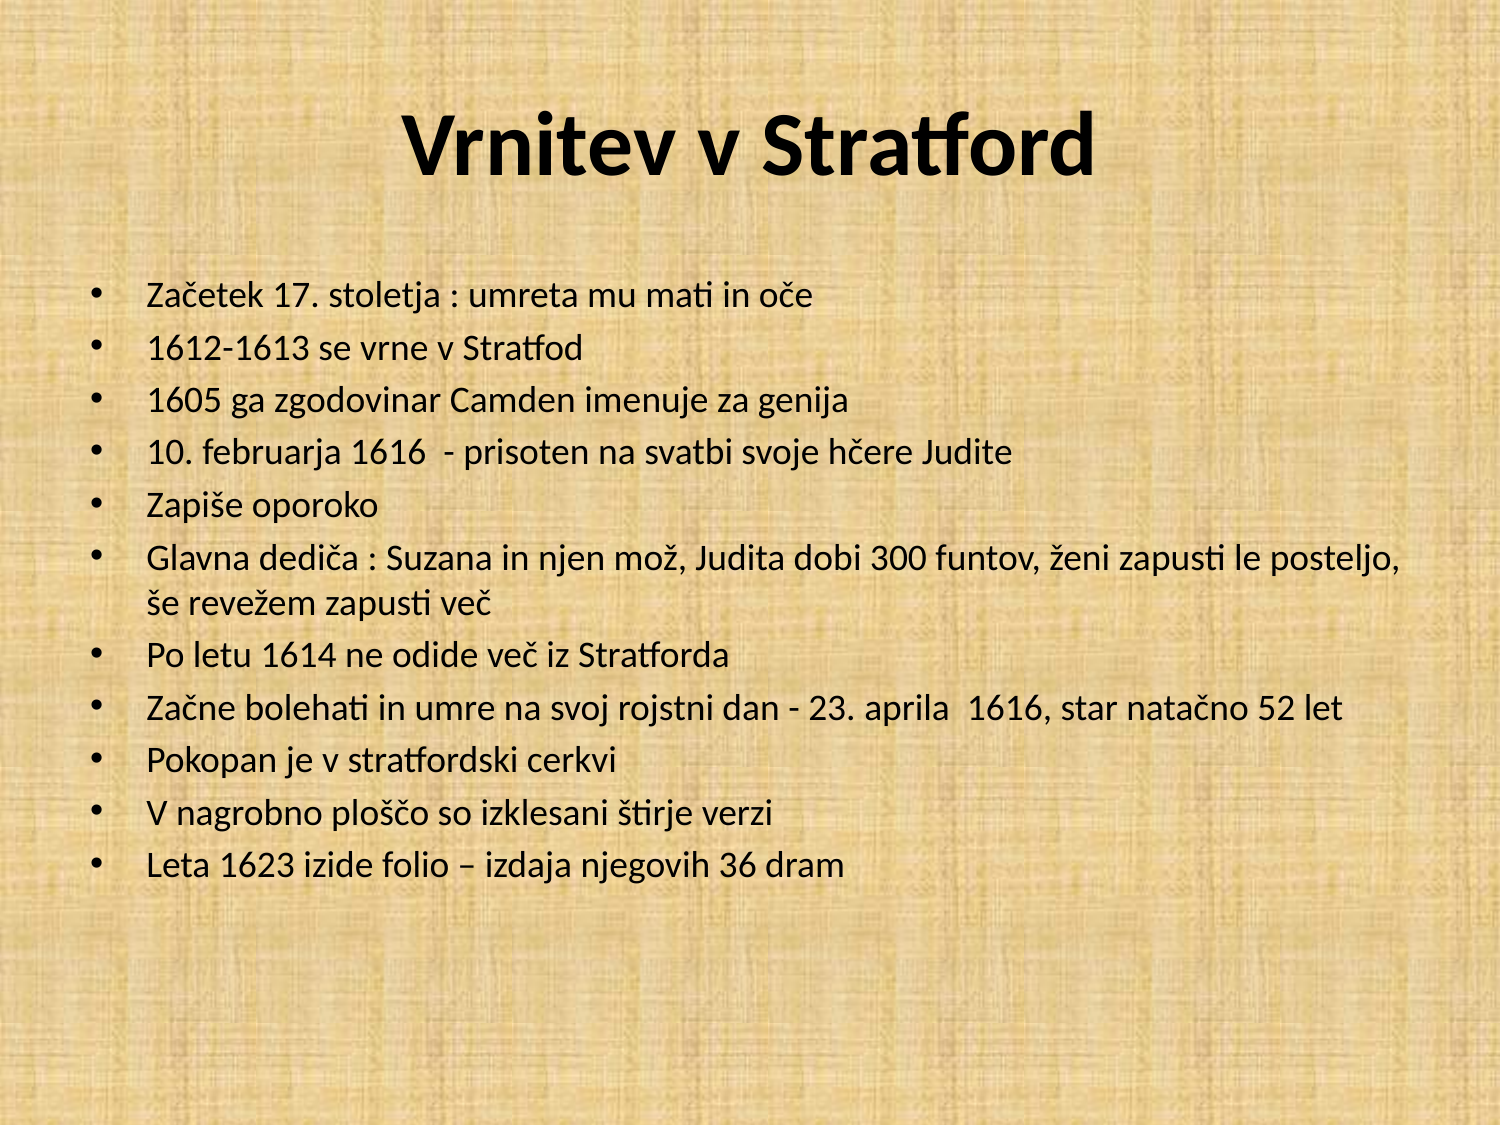

# Vrnitev v Stratford
Začetek 17. stoletja : umreta mu mati in oče
1612-1613 se vrne v Stratfod
1605 ga zgodovinar Camden imenuje za genija
10. februarja 1616 - prisoten na svatbi svoje hčere Judite
Zapiše oporoko
Glavna dediča : Suzana in njen mož, Judita dobi 300 funtov, ženi zapusti le posteljo, še revežem zapusti več
Po letu 1614 ne odide več iz Stratforda
Začne bolehati in umre na svoj rojstni dan - 23. aprila 1616, star natačno 52 let
Pokopan je v stratfordski cerkvi
V nagrobno ploščo so izklesani štirje verzi
Leta 1623 izide folio – izdaja njegovih 36 dram